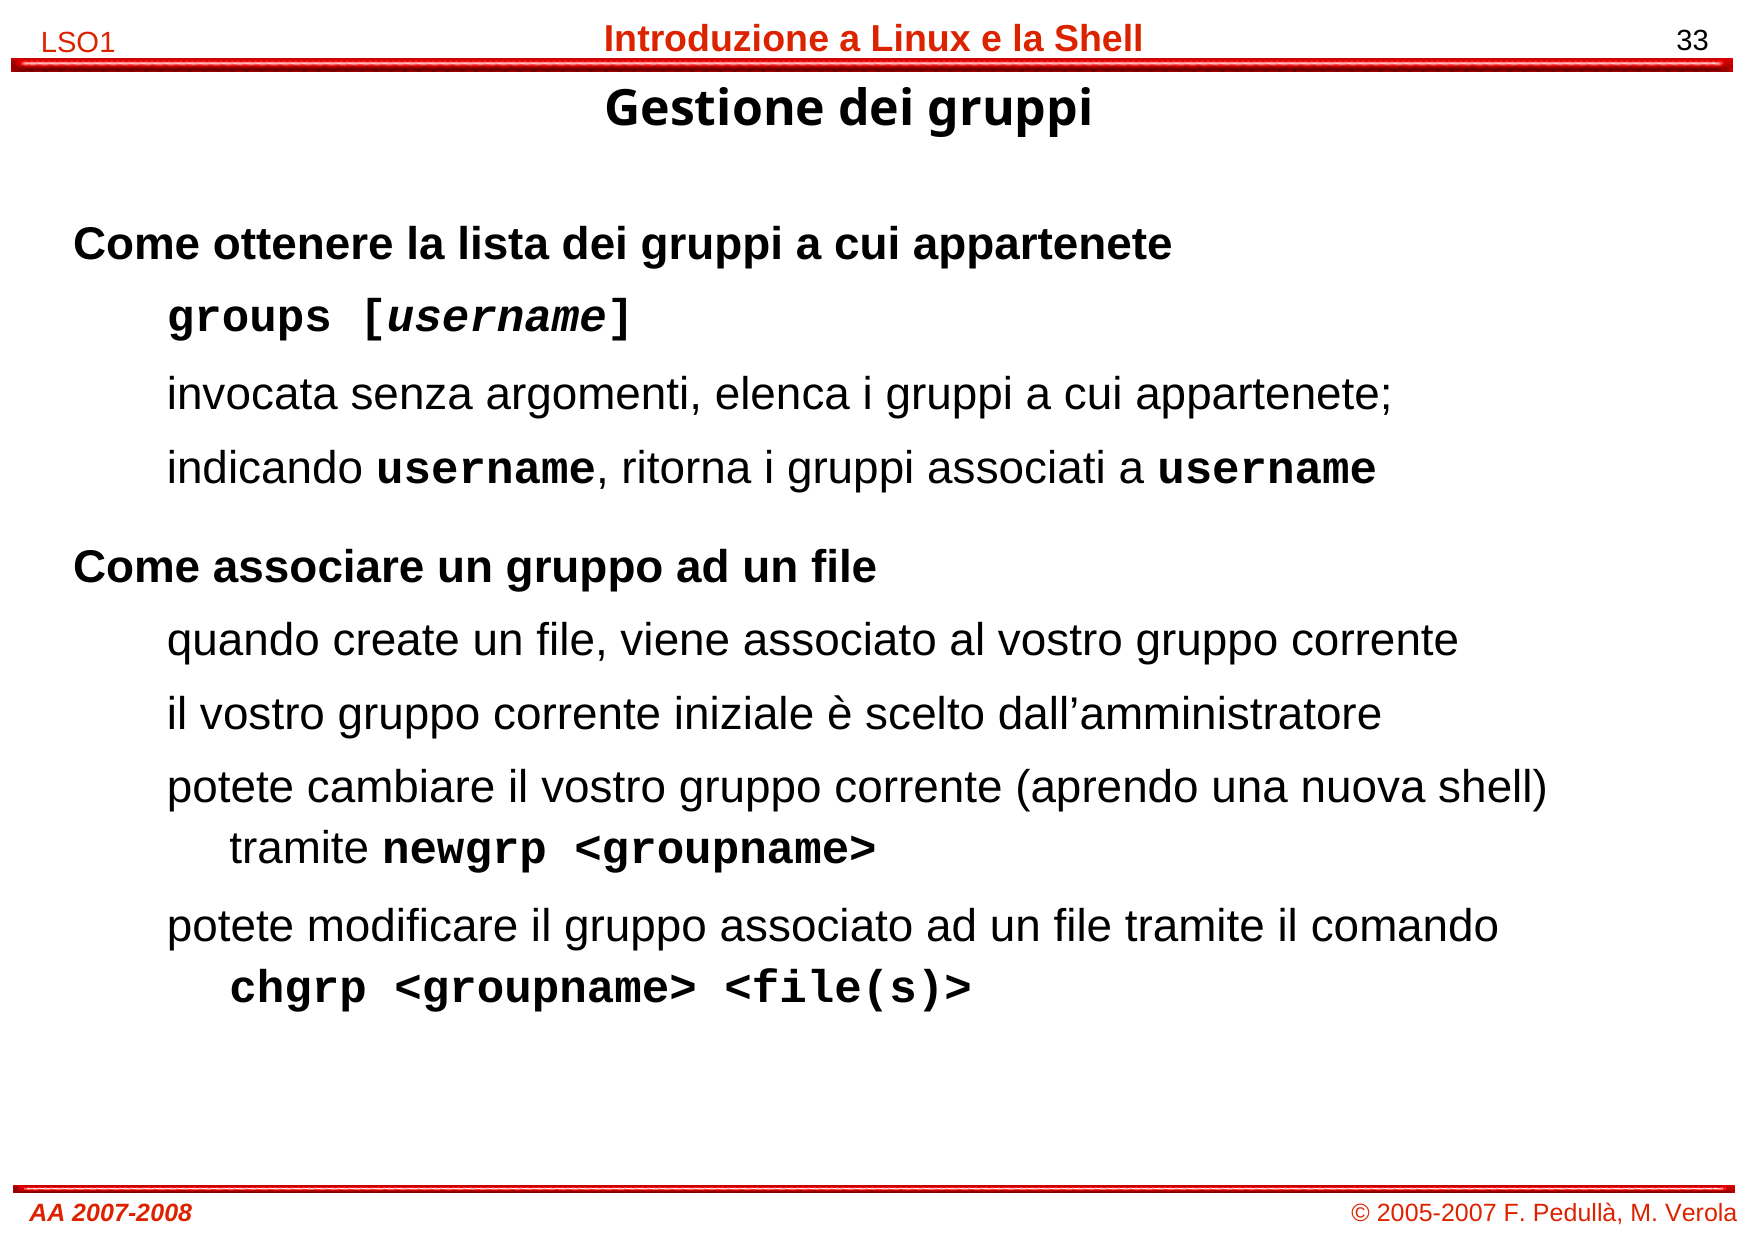

# Gestione dei gruppi
Come ottenere la lista dei gruppi a cui appartenete
groups [username]
invocata senza argomenti, elenca i gruppi a cui appartenete;
indicando username, ritorna i gruppi associati a username
Come associare un gruppo ad un file
quando create un file, viene associato al vostro gruppo corrente
il vostro gruppo corrente iniziale è scelto dall’amministratore
potete cambiare il vostro gruppo corrente (aprendo una nuova shell) tramite newgrp <groupname>
potete modificare il gruppo associato ad un file tramite il comando
chgrp <groupname> <file(s)>